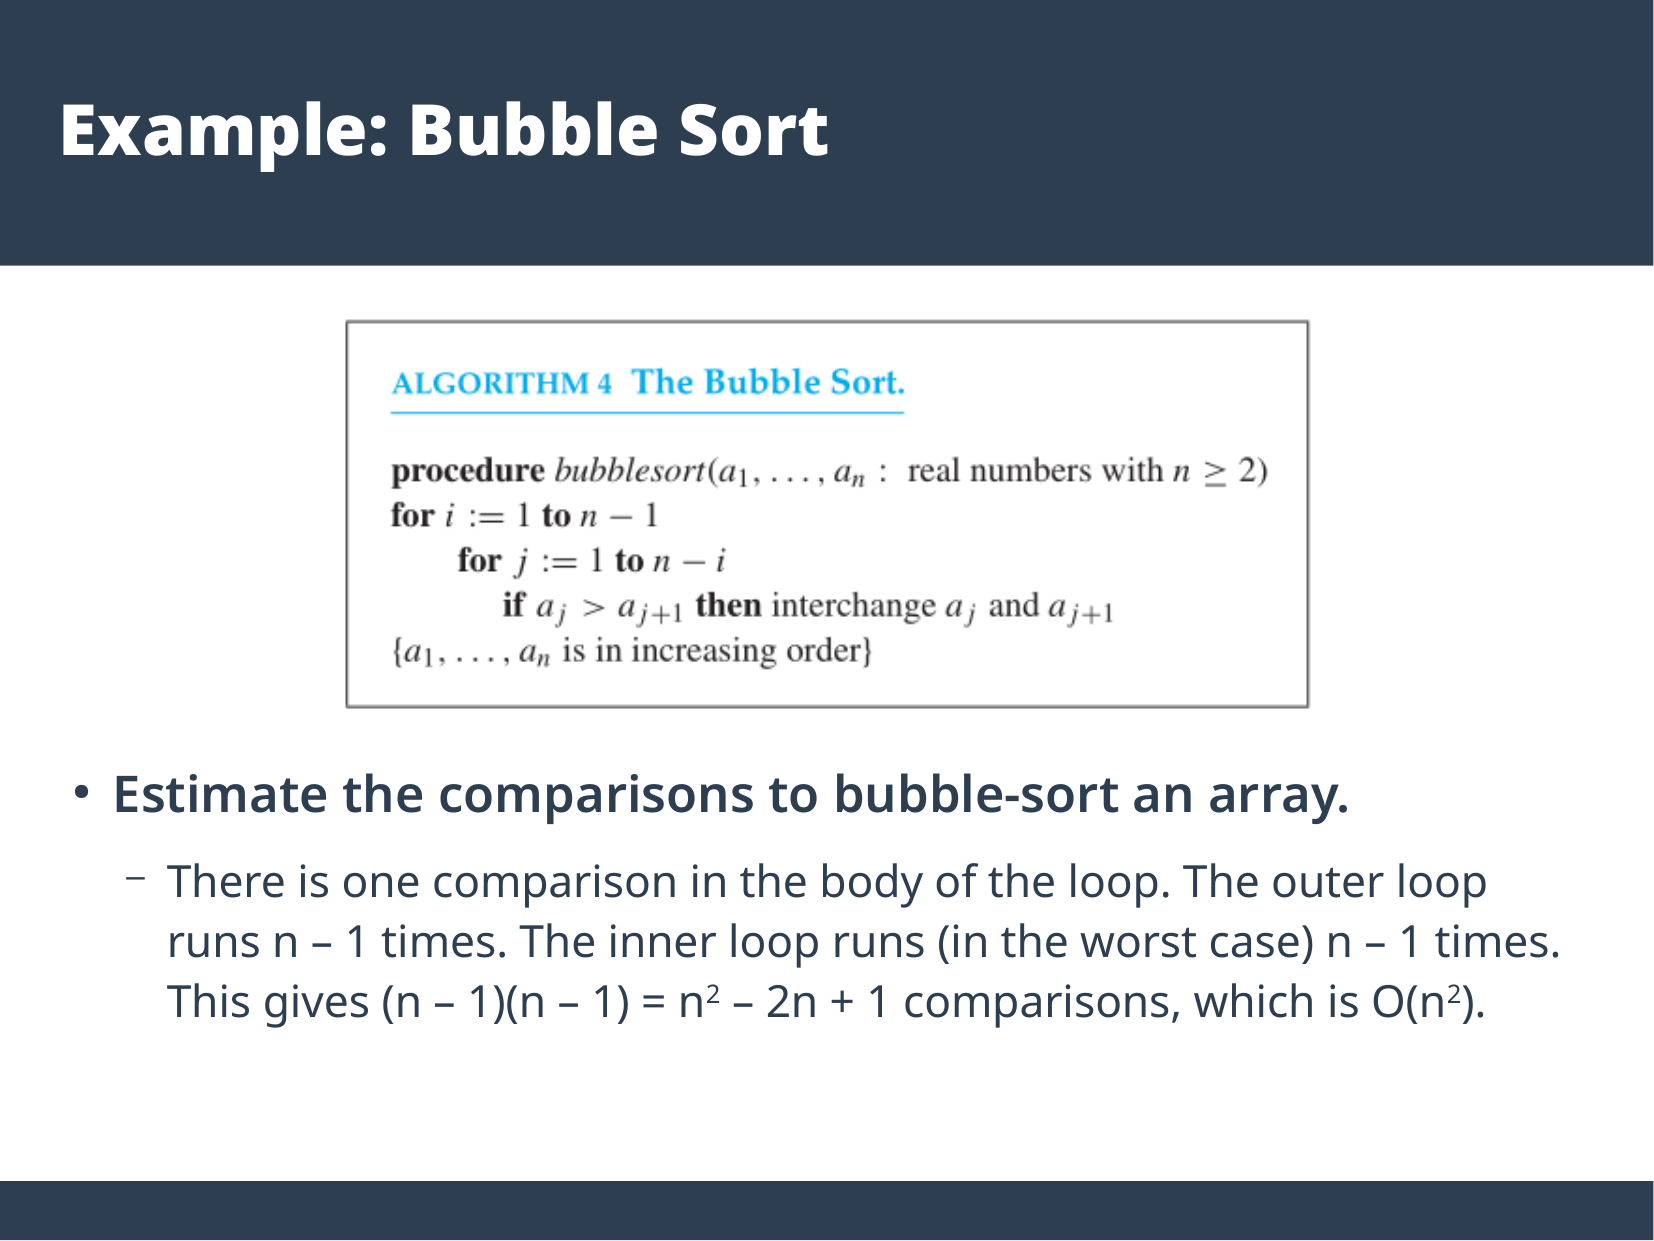

# Example: Bubble Sort
Estimate the comparisons to bubble-sort an array.
There is one comparison in the body of the loop. The outer loop runs n – 1 times. The inner loop runs (in the worst case) n – 1 times. This gives (n – 1)(n – 1) = n2 – 2n + 1 comparisons, which is O(n2).